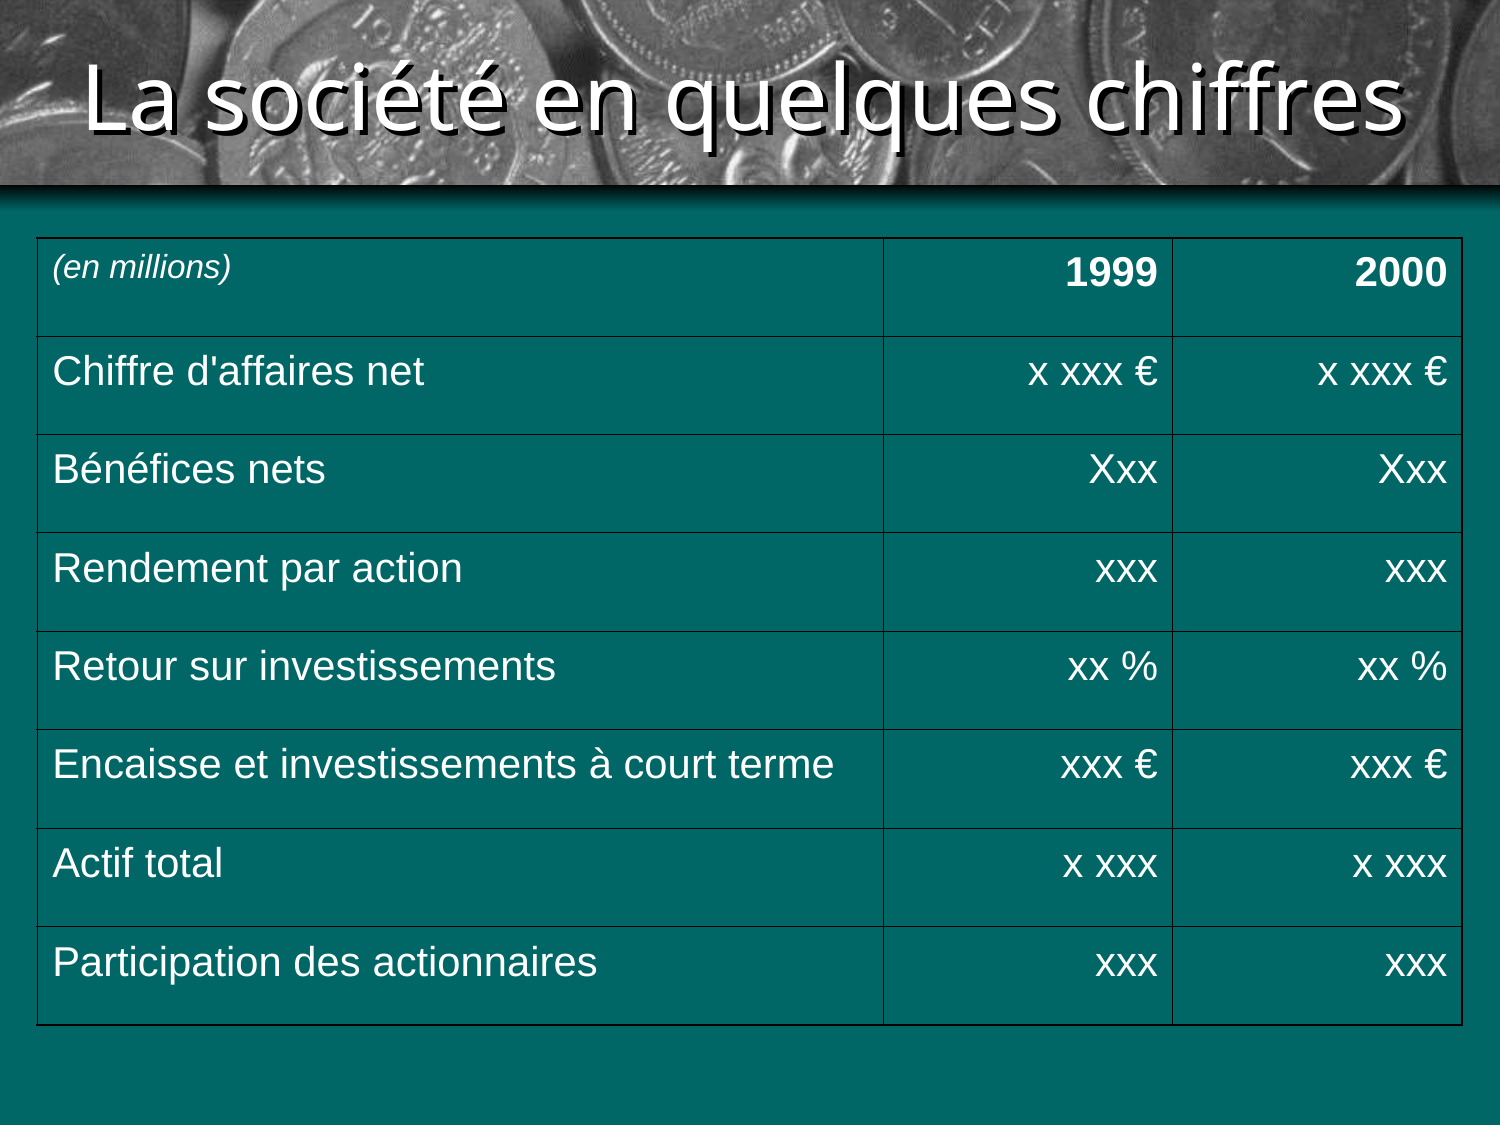

# La société en quelques chiffres
| (en millions) | 1999 | 2000 |
| --- | --- | --- |
| Chiffre d'affaires net | x xxx € | x xxx € |
| Bénéfices nets | Xxx | Xxx |
| Rendement par action | xxx | xxx |
| Retour sur investissements | xx % | xx % |
| Encaisse et investissements à court terme | xxx € | xxx € |
| Actif total | x xxx | x xxx |
| Participation des actionnaires | xxx | xxx |